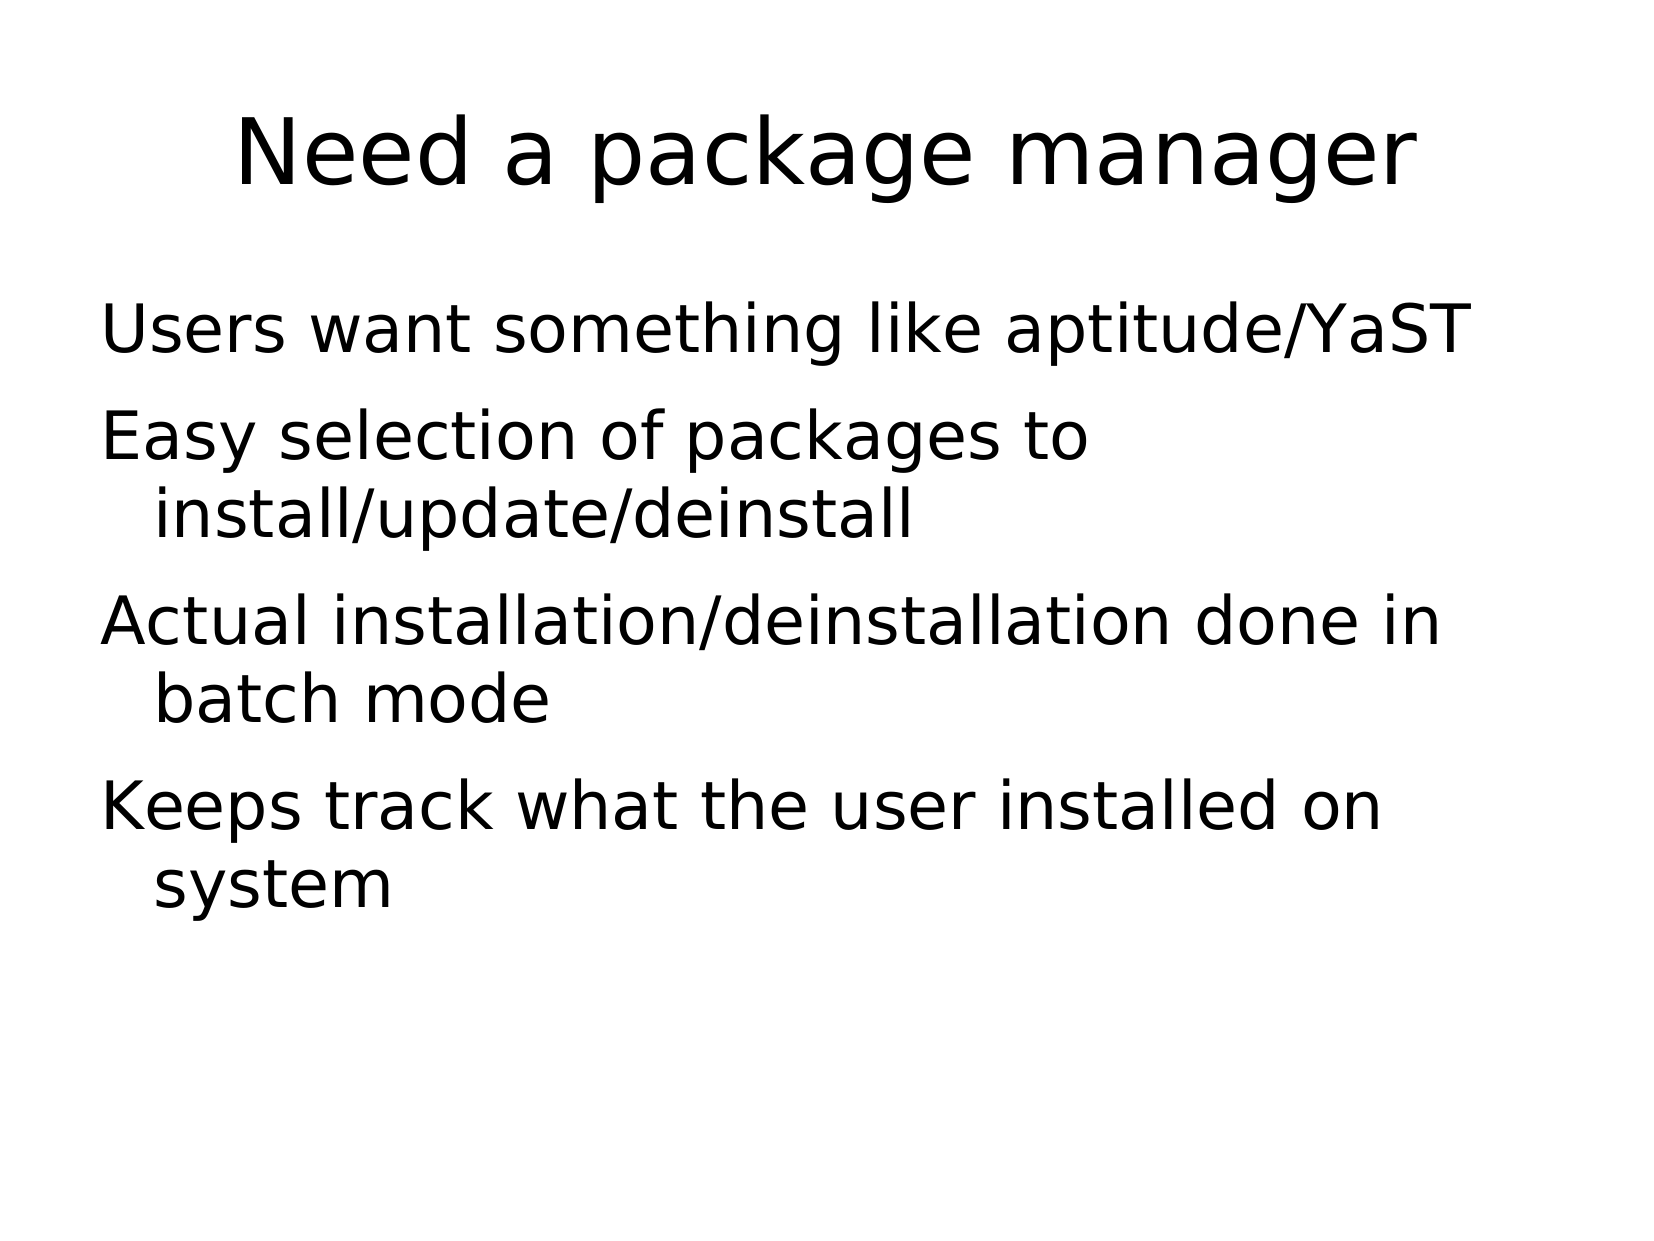

# Need a package manager
Users want something like aptitude/YaST
Easy selection of packages to install/update/deinstall
Actual installation/deinstallation done in batch mode
Keeps track what the user installed on system